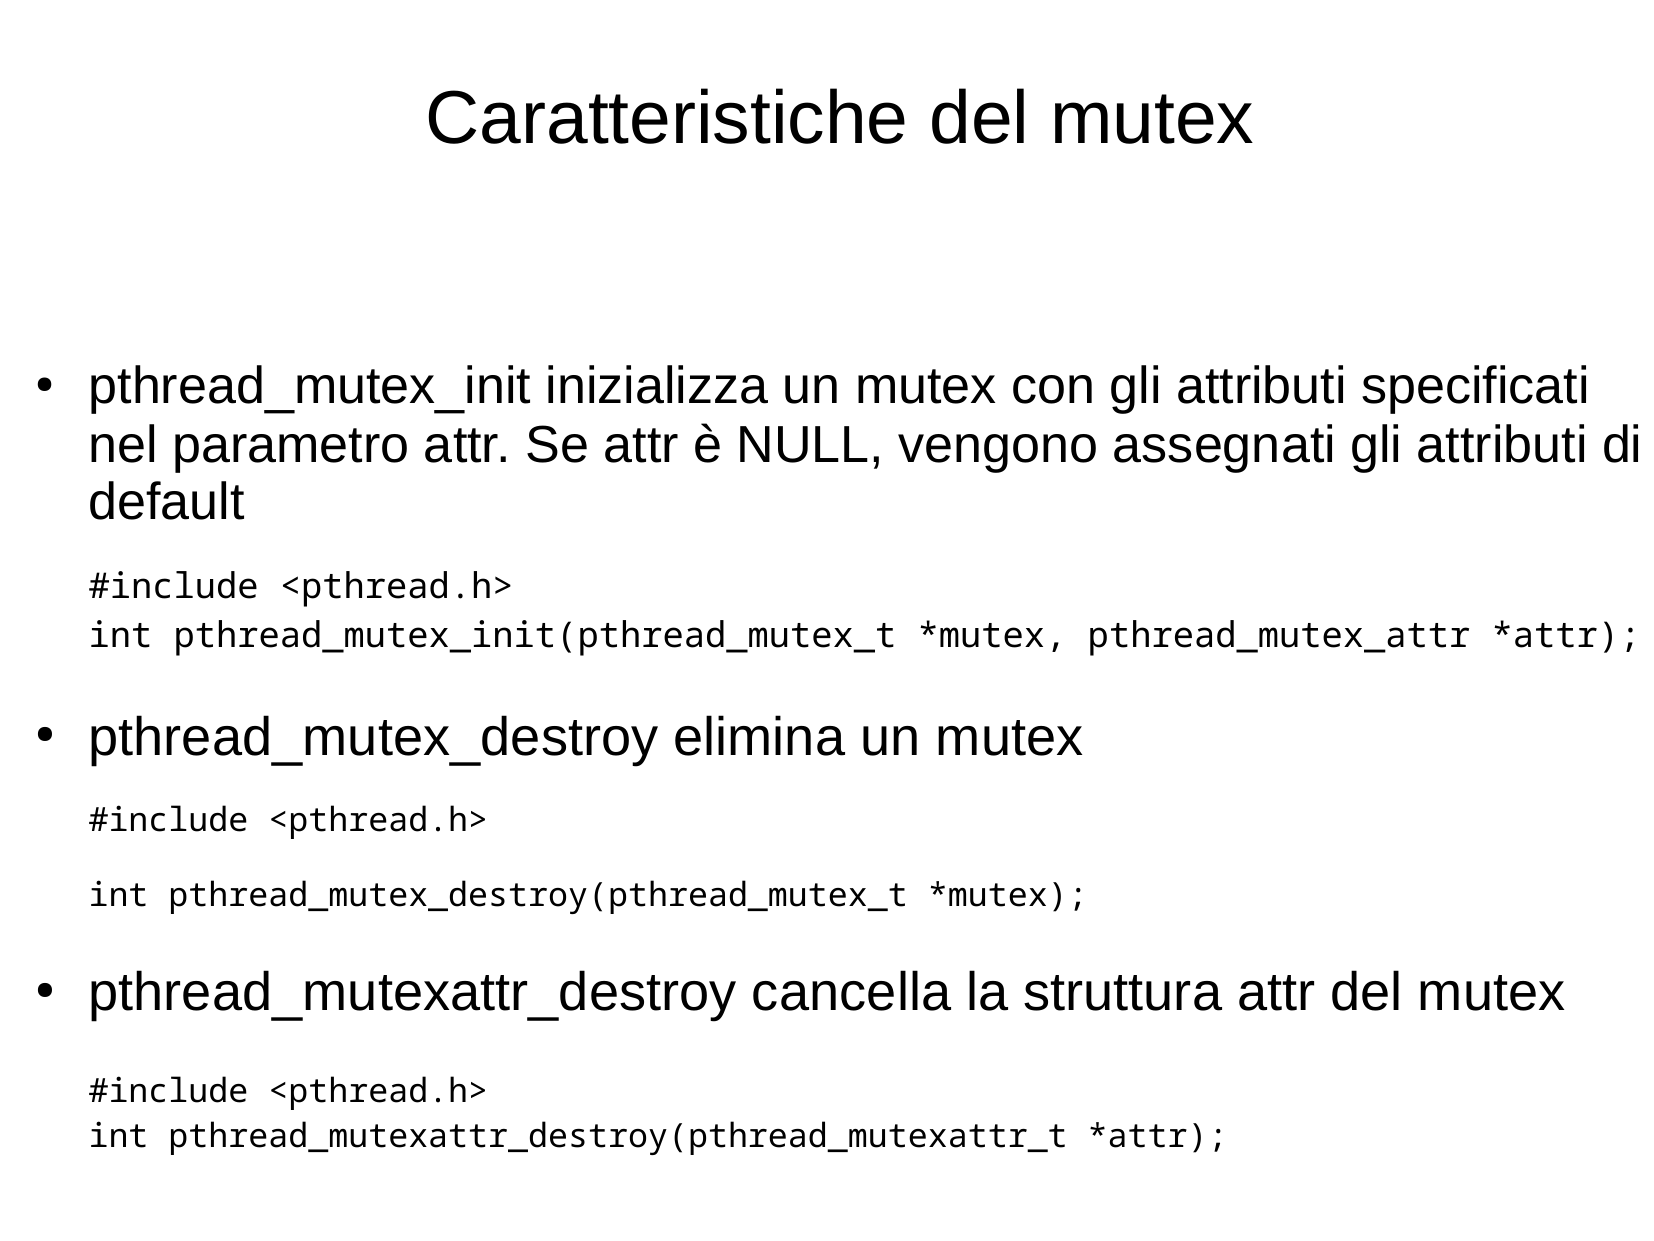

Caratteristiche del mutex
# pthread_mutex_init inizializza un mutex con gli attributi specificati nel parametro attr. Se attr è NULL, vengono assegnati gli attributi di default
#include <pthread.h>
int pthread_mutex_init(pthread_mutex_t *mutex, pthread_mutex_attr *attr);
pthread_mutex_destroy elimina un mutex
#include <pthread.h>
int pthread_mutex_destroy(pthread_mutex_t *mutex);
pthread_mutexattr_destroy cancella la struttura attr del mutex
#include <pthread.h>
int pthread_mutexattr_destroy(pthread_mutexattr_t *attr);